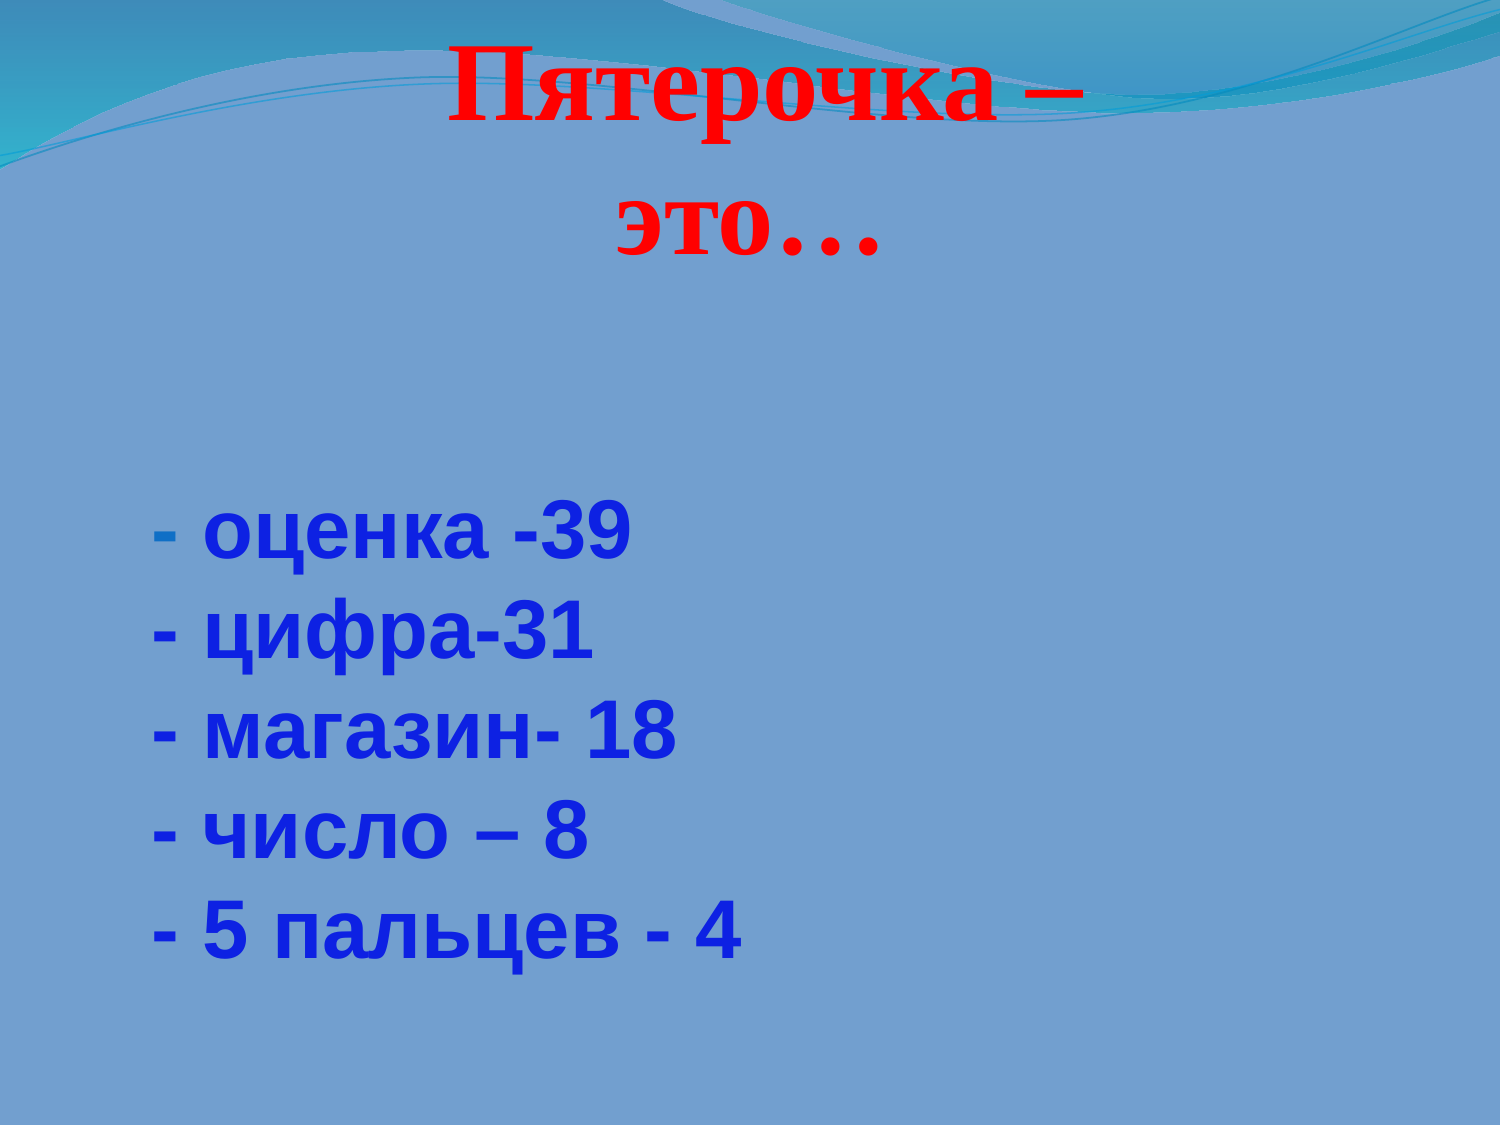

Пятерочка –
это…
#
- оценка -39
- цифра-31
- магазин- 18
- число – 8
- 5 пальцев - 4